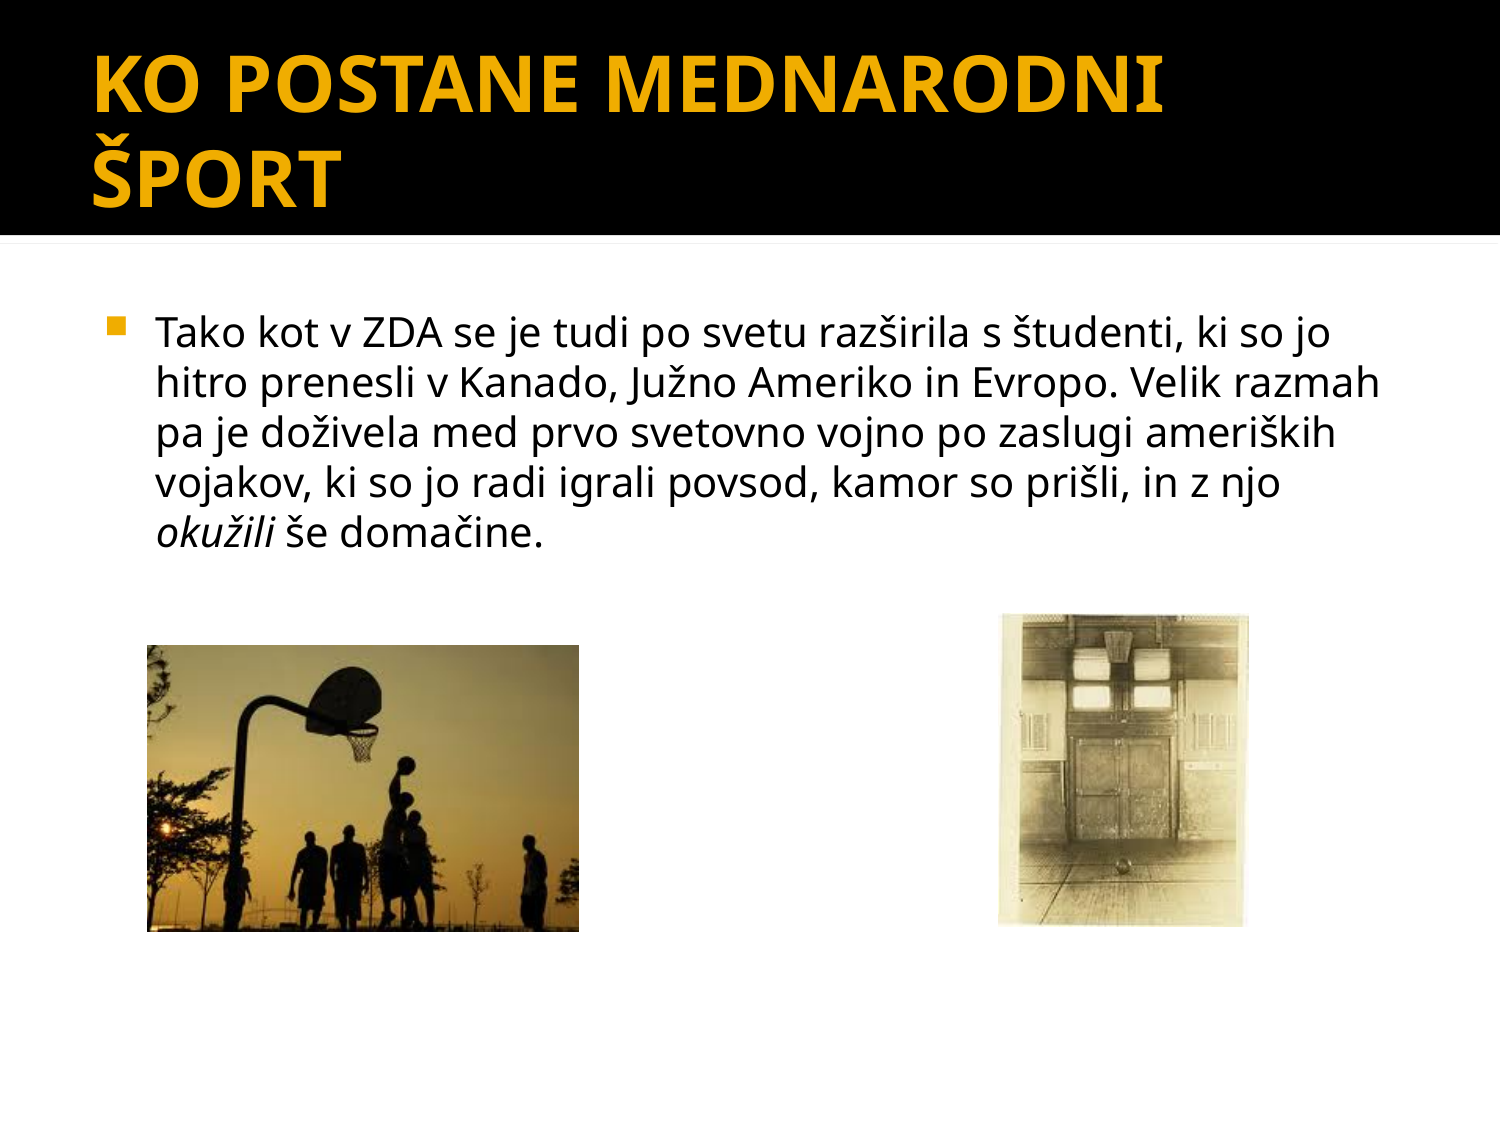

# KO POSTANE MEDNARODNI ŠPORT
Tako kot v ZDA se je tudi po svetu razširila s študenti, ki so jo hitro prenesli v Kanado, Južno Ameriko in Evropo. Velik razmah pa je doživela med prvo svetovno vojno po zaslugi ameriških vojakov, ki so jo radi igrali povsod, kamor so prišli, in z njo okužili še domačine.